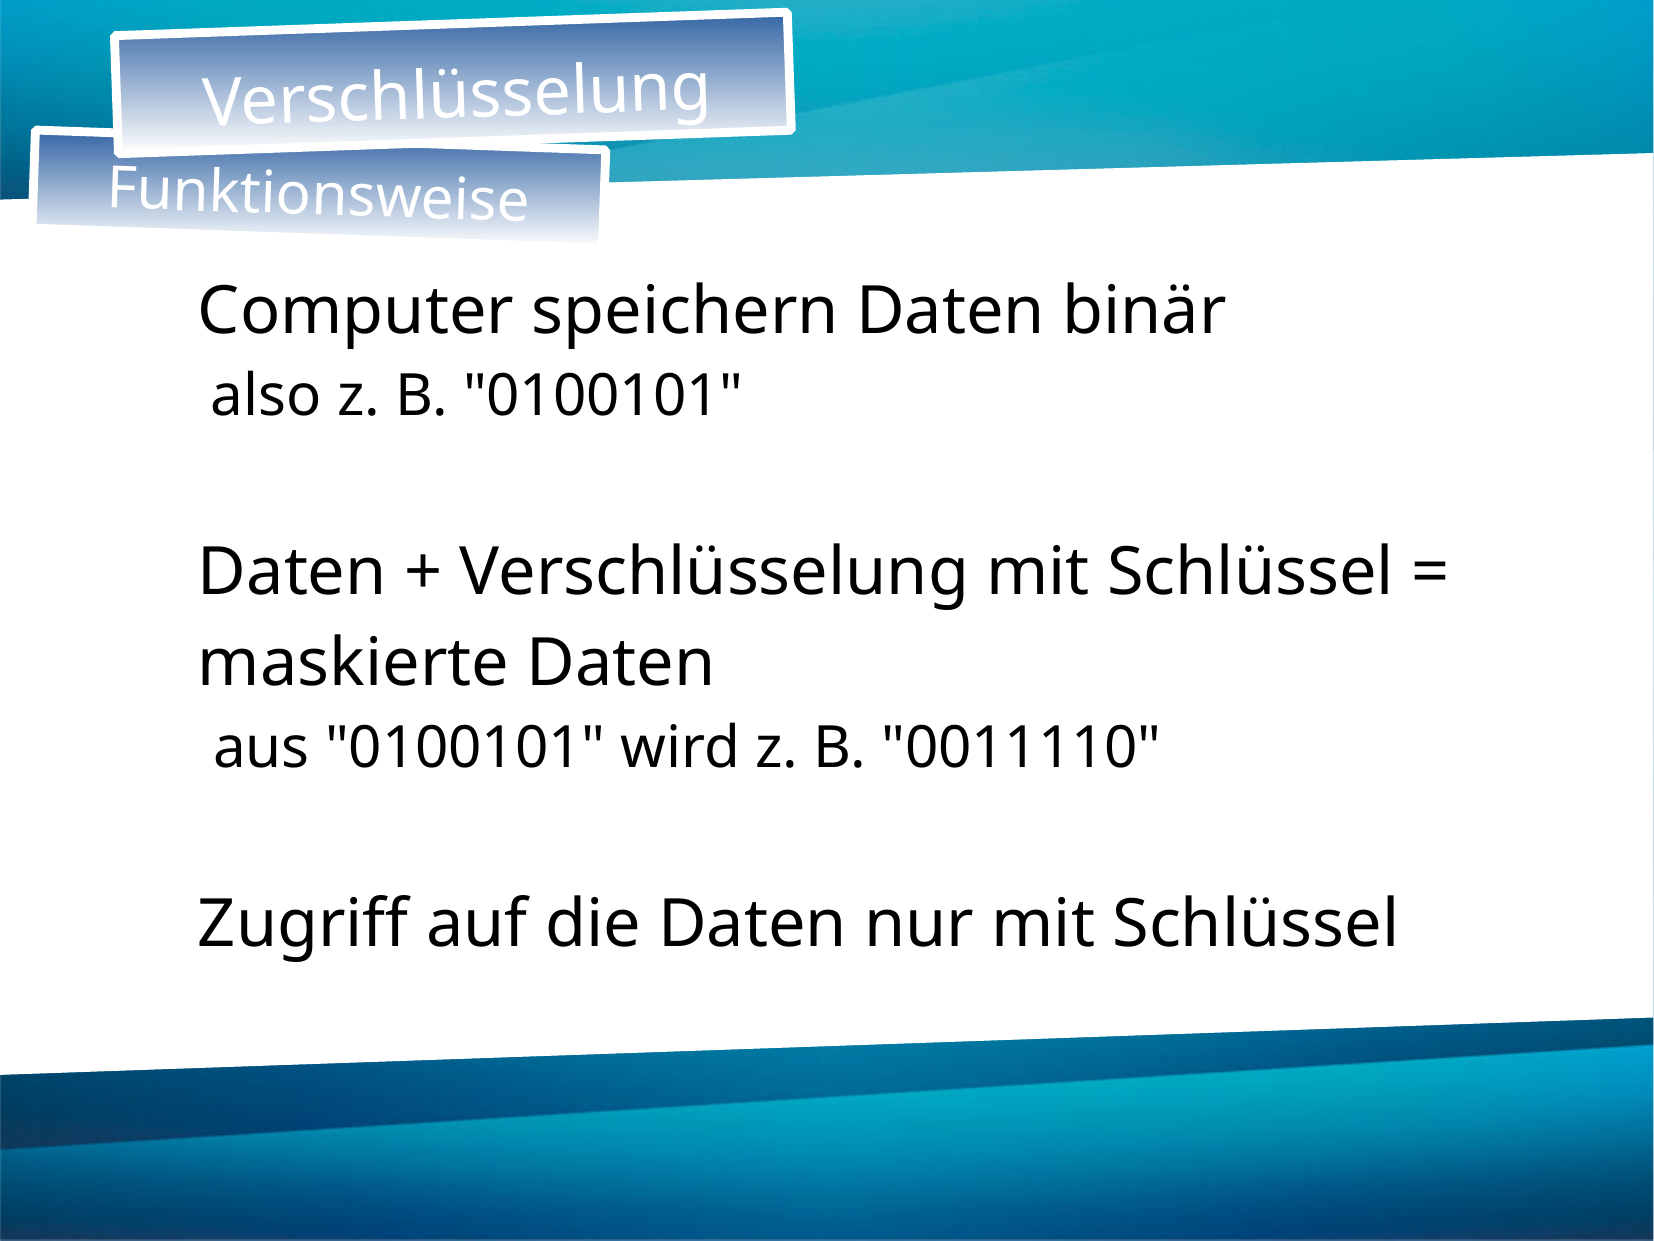

Verschlüsselung
Funktionsweise
Computer speichern Daten binär
 also z. B. "0100101"
Daten + Verschlüsselung mit Schlüssel = maskierte Daten
 aus "0100101" wird z. B. "0011110"
Zugriff auf die Daten nur mit Schlüssel